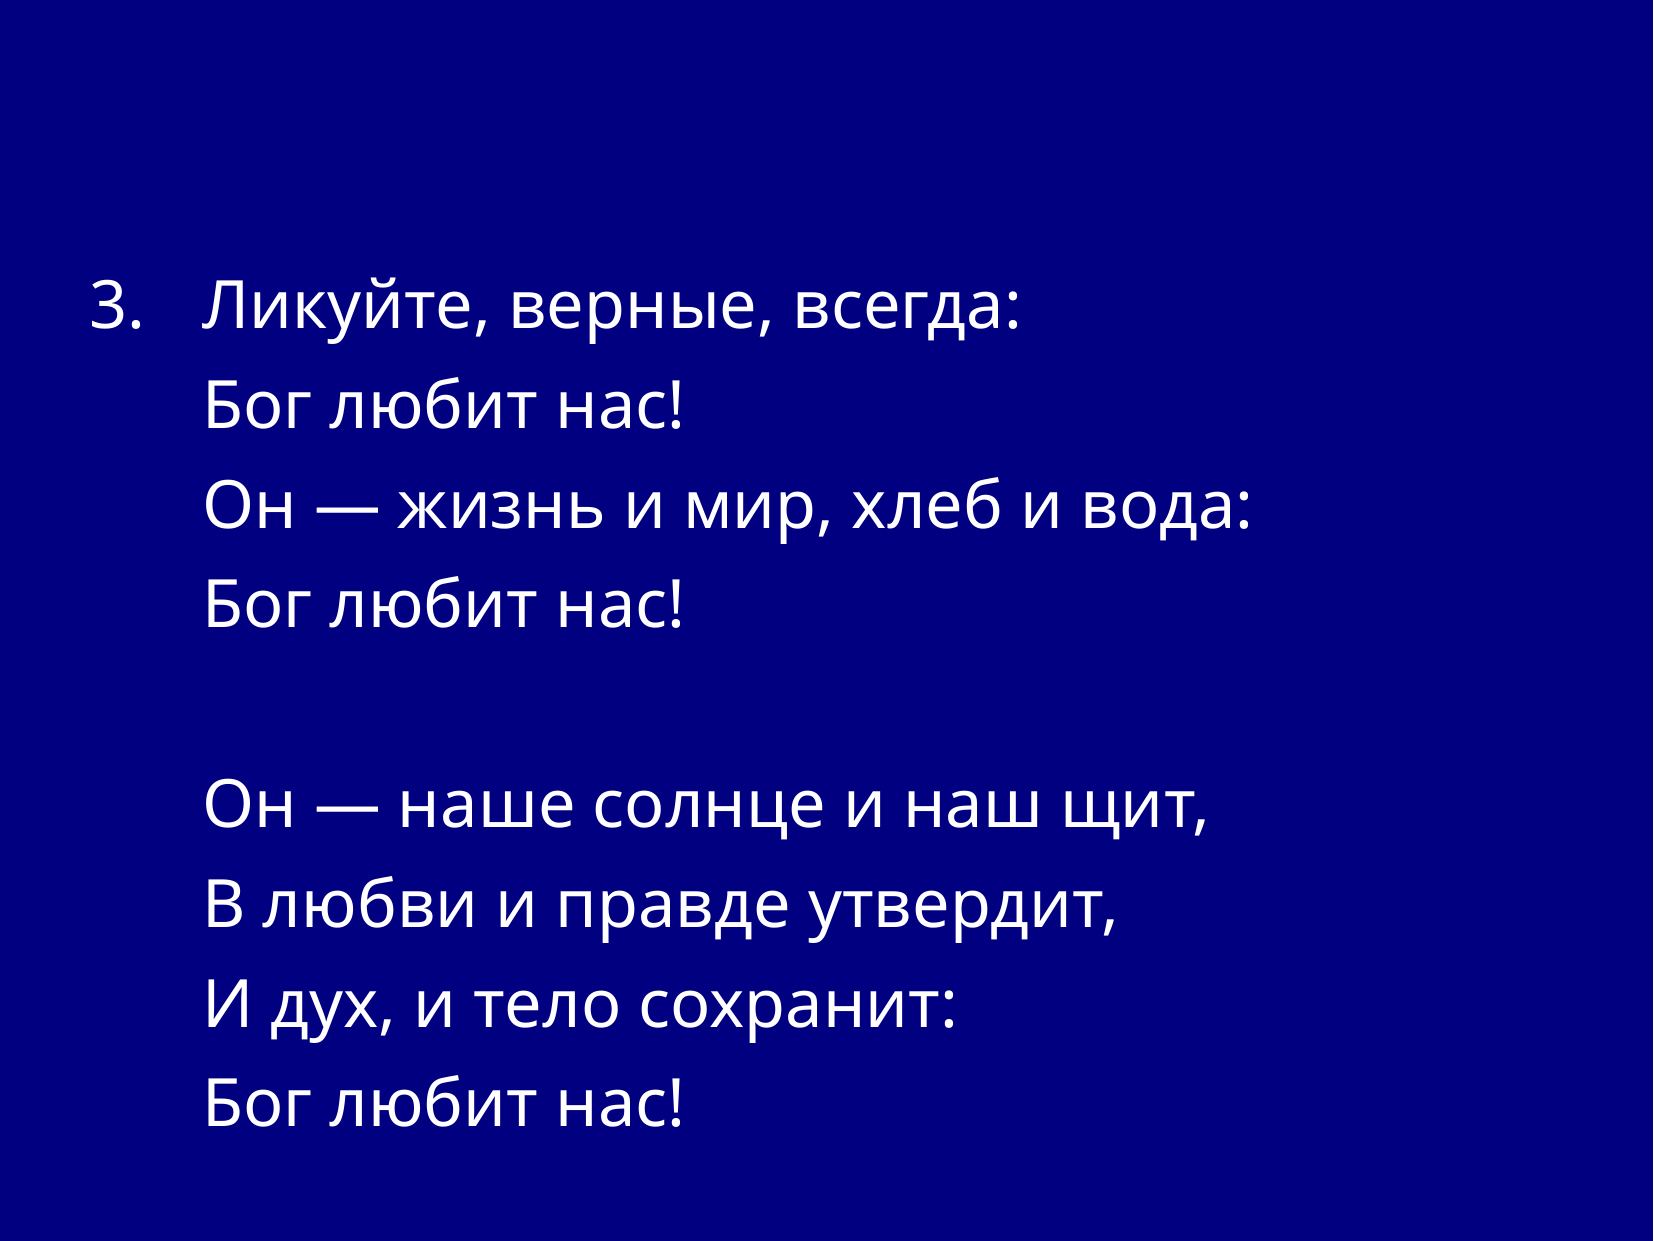

3.	Ликуйте, верные, всегда:
	Бог любит нас!
	Он — жизнь и мир, хлеб и вода:
	Бог любит нас!
	Он — наше солнце и наш щит,
	В любви и правде утвердит,
	И дух, и тело сохранит:
	Бог любит нас!